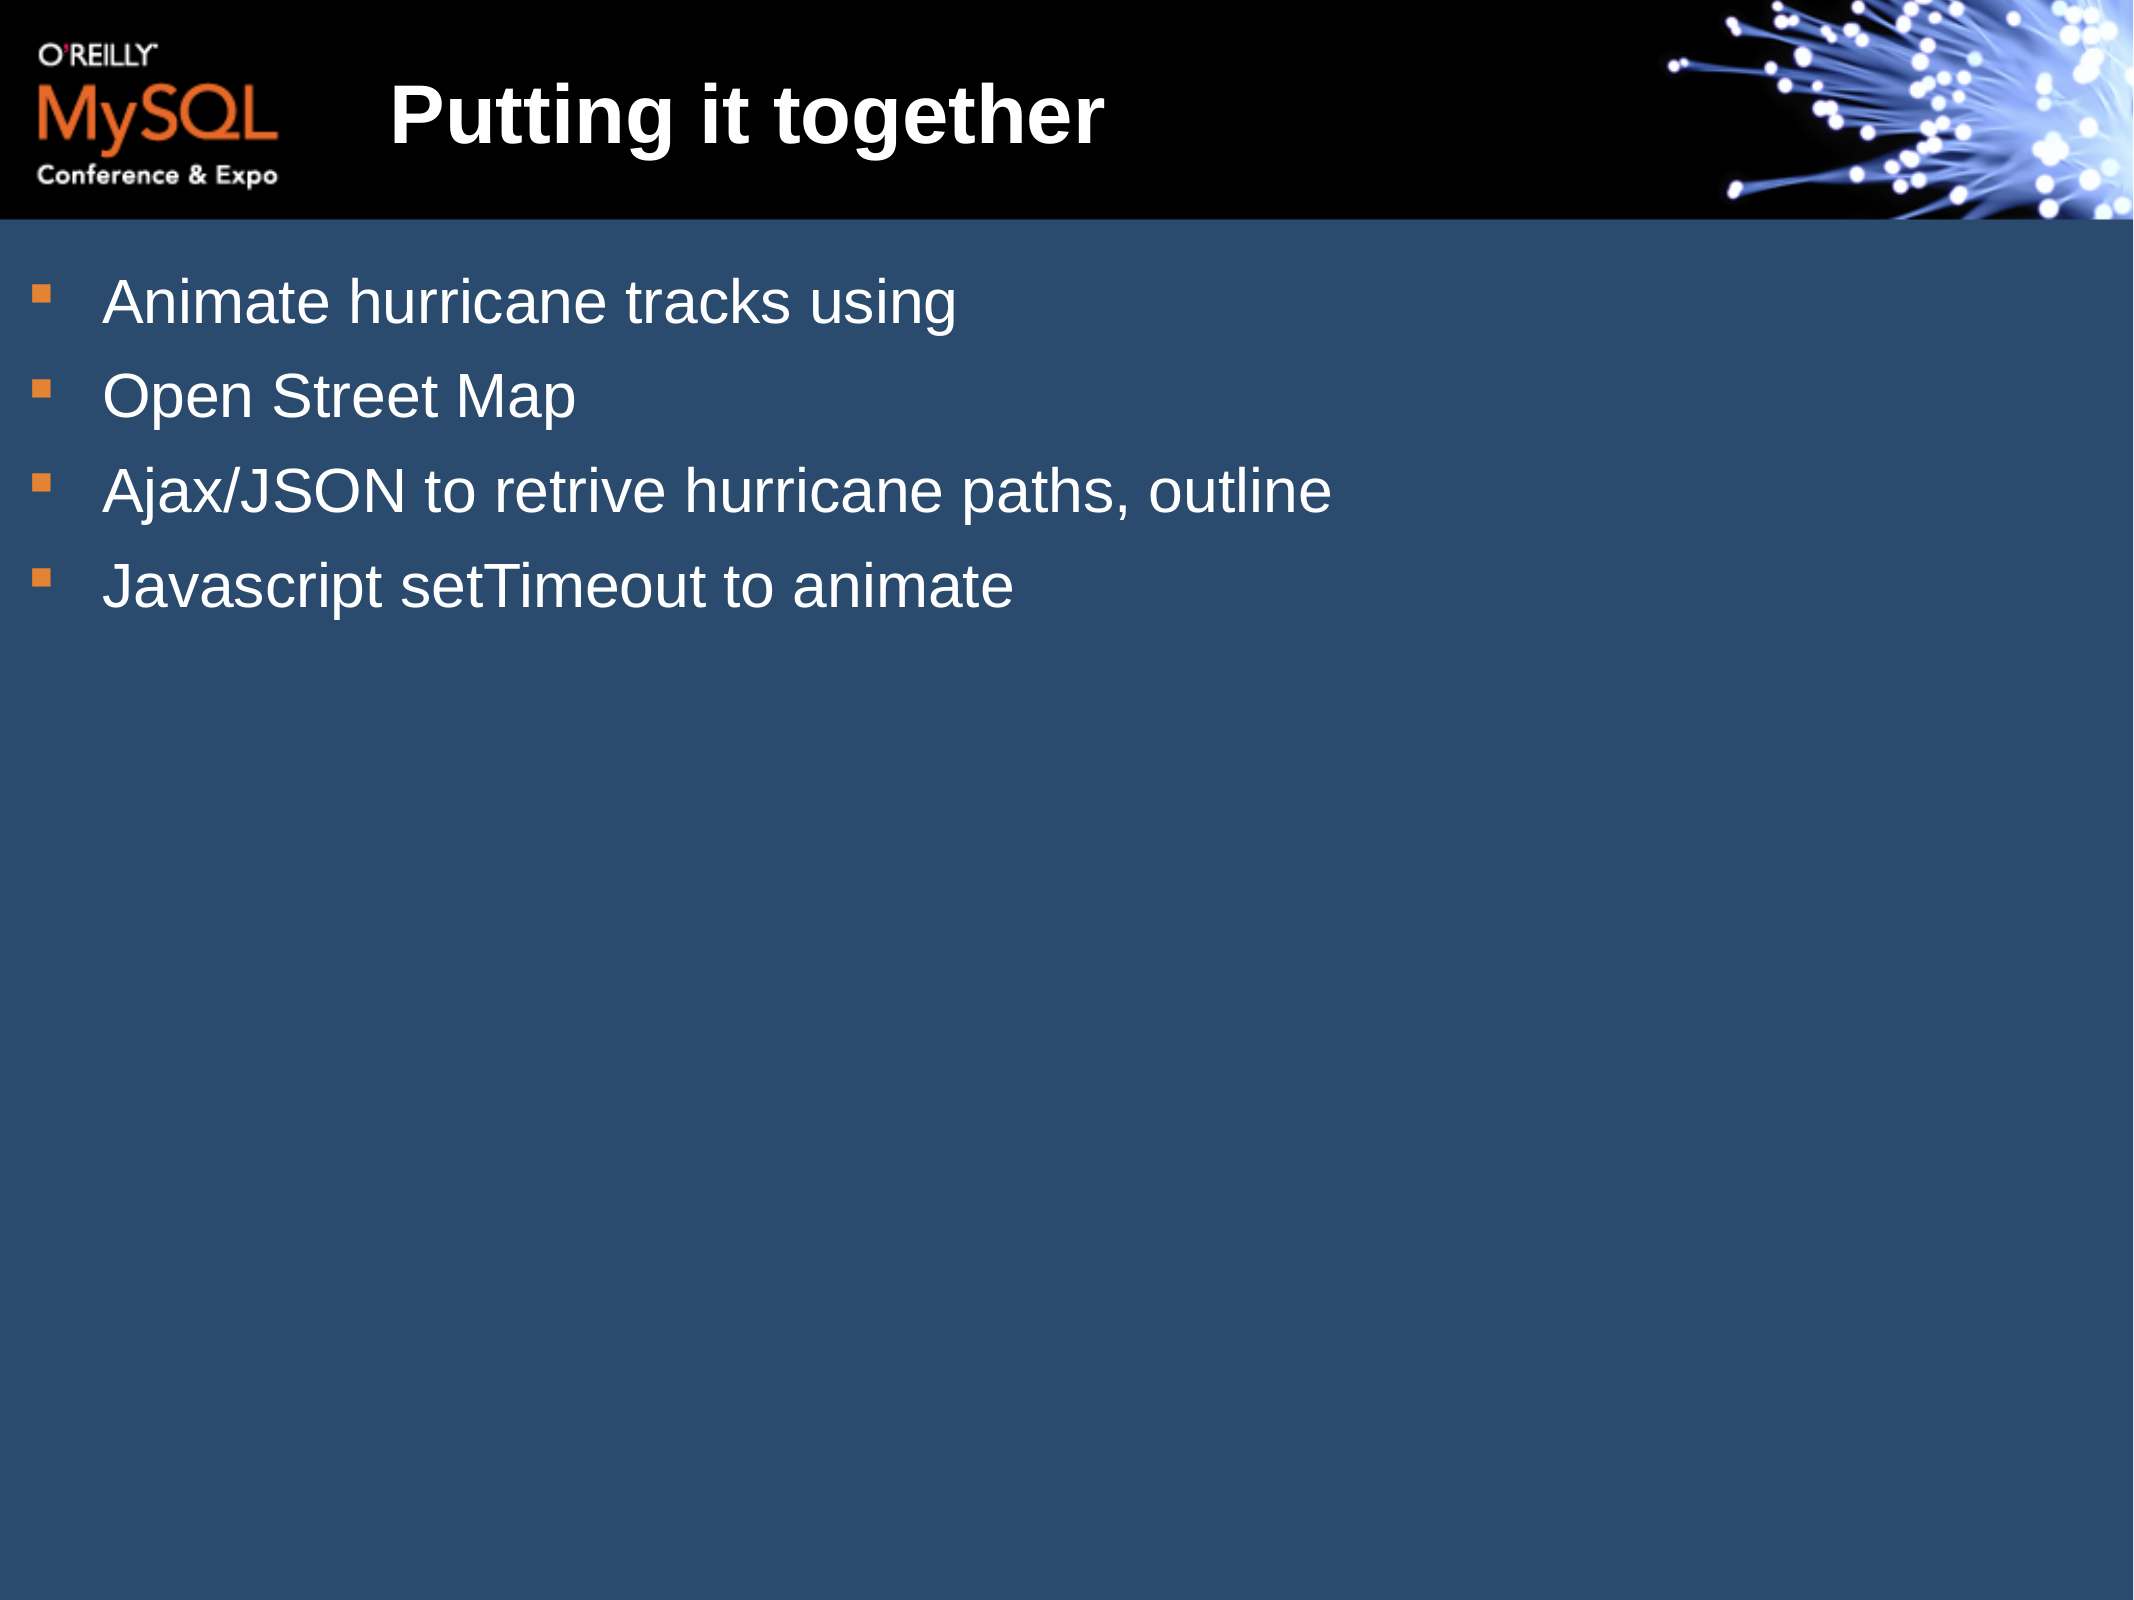

# Putting it together
Animate hurricane tracks using
Open Street Map
Ajax/JSON to retrive hurricane paths, outline
Javascript setTimeout to animate